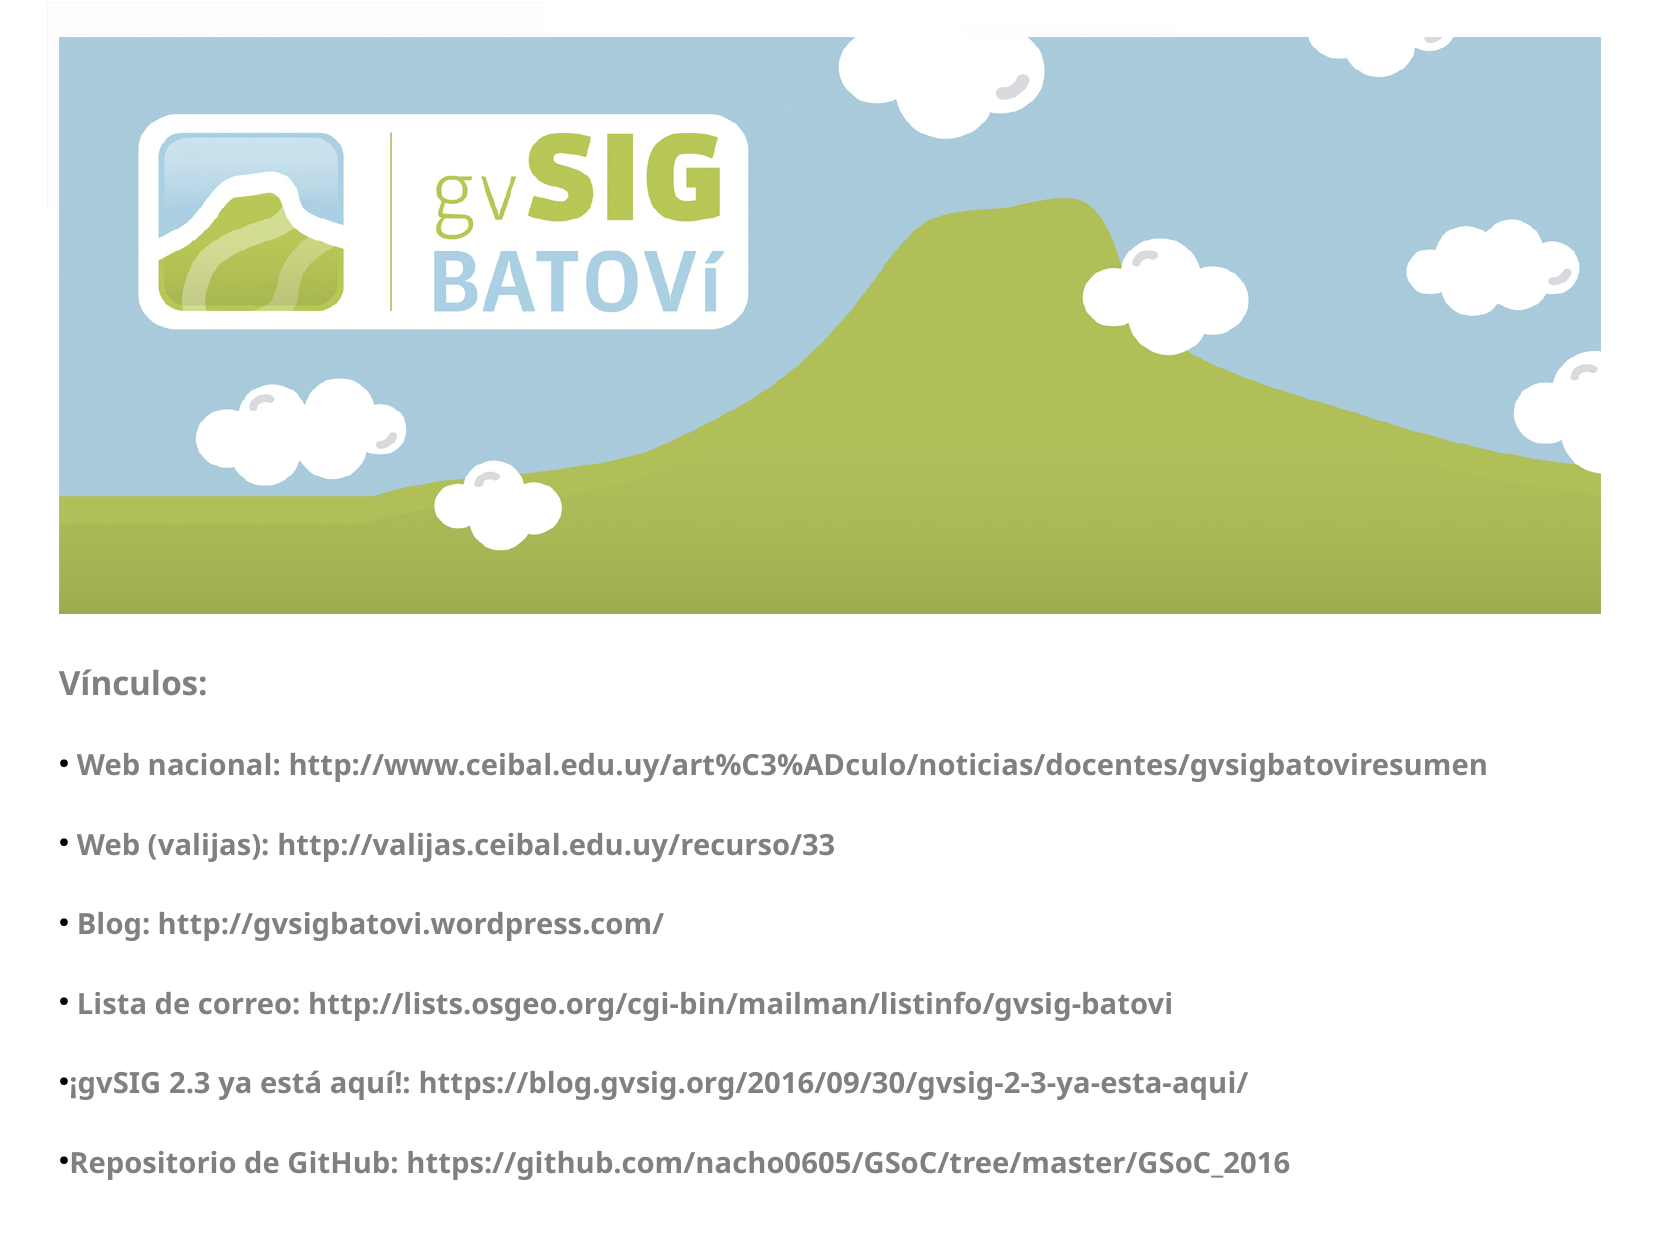

# Vínculos:
 Web nacional: http://www.ceibal.edu.uy/art%C3%ADculo/noticias/docentes/gvsigbatoviresumen
 Web (valijas): http://valijas.ceibal.edu.uy/recurso/33
 Blog: http://gvsigbatovi.wordpress.com/
 Lista de correo: http://lists.osgeo.org/cgi-bin/mailman/listinfo/gvsig-batovi
¡gvSIG 2.3 ya está aquí!: https://blog.gvsig.org/2016/09/30/gvsig-2-3-ya-esta-aqui/
Repositorio de GitHub: https://github.com/nacho0605/GSoC/tree/master/GSoC_2016